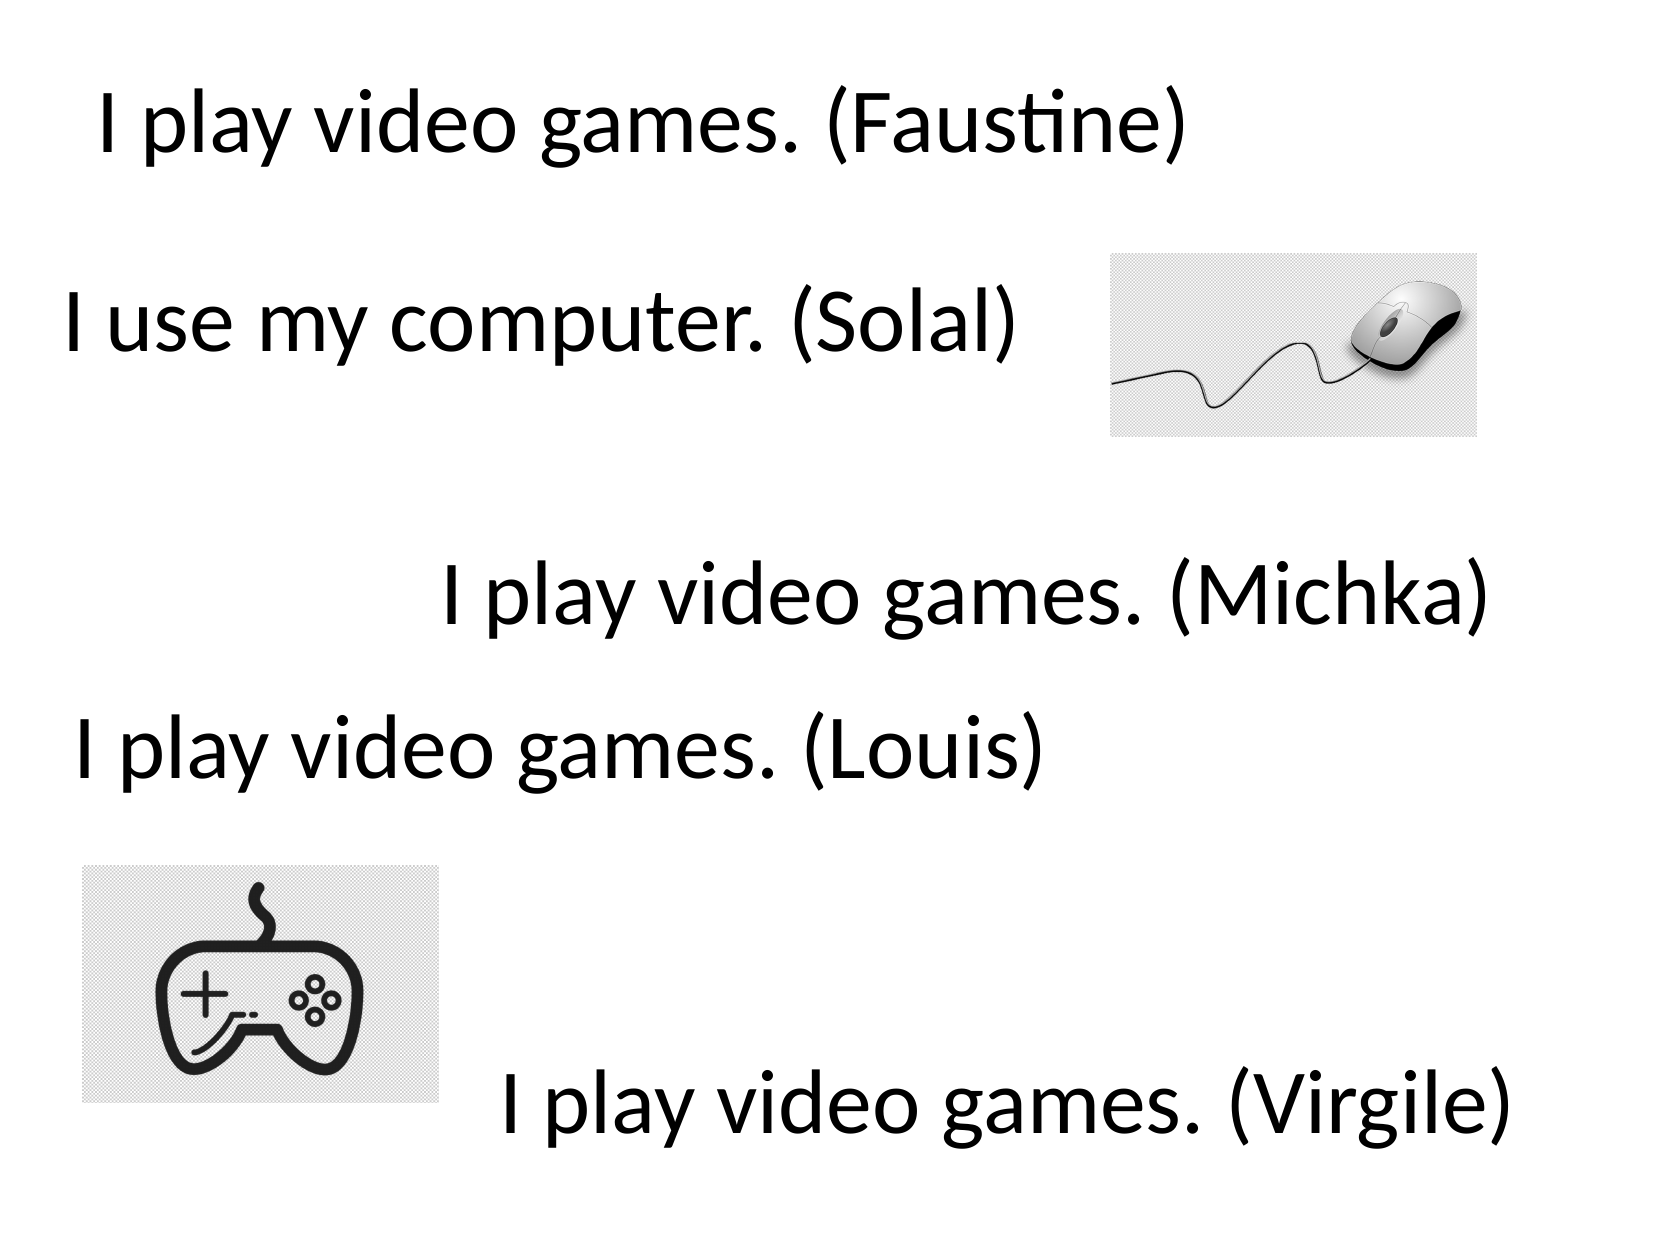

I play video games. (Faustine)
I use my computer. (Solal)
I play video games. (Michka)
I play video games. (Louis)
I play video games. (Virgile)